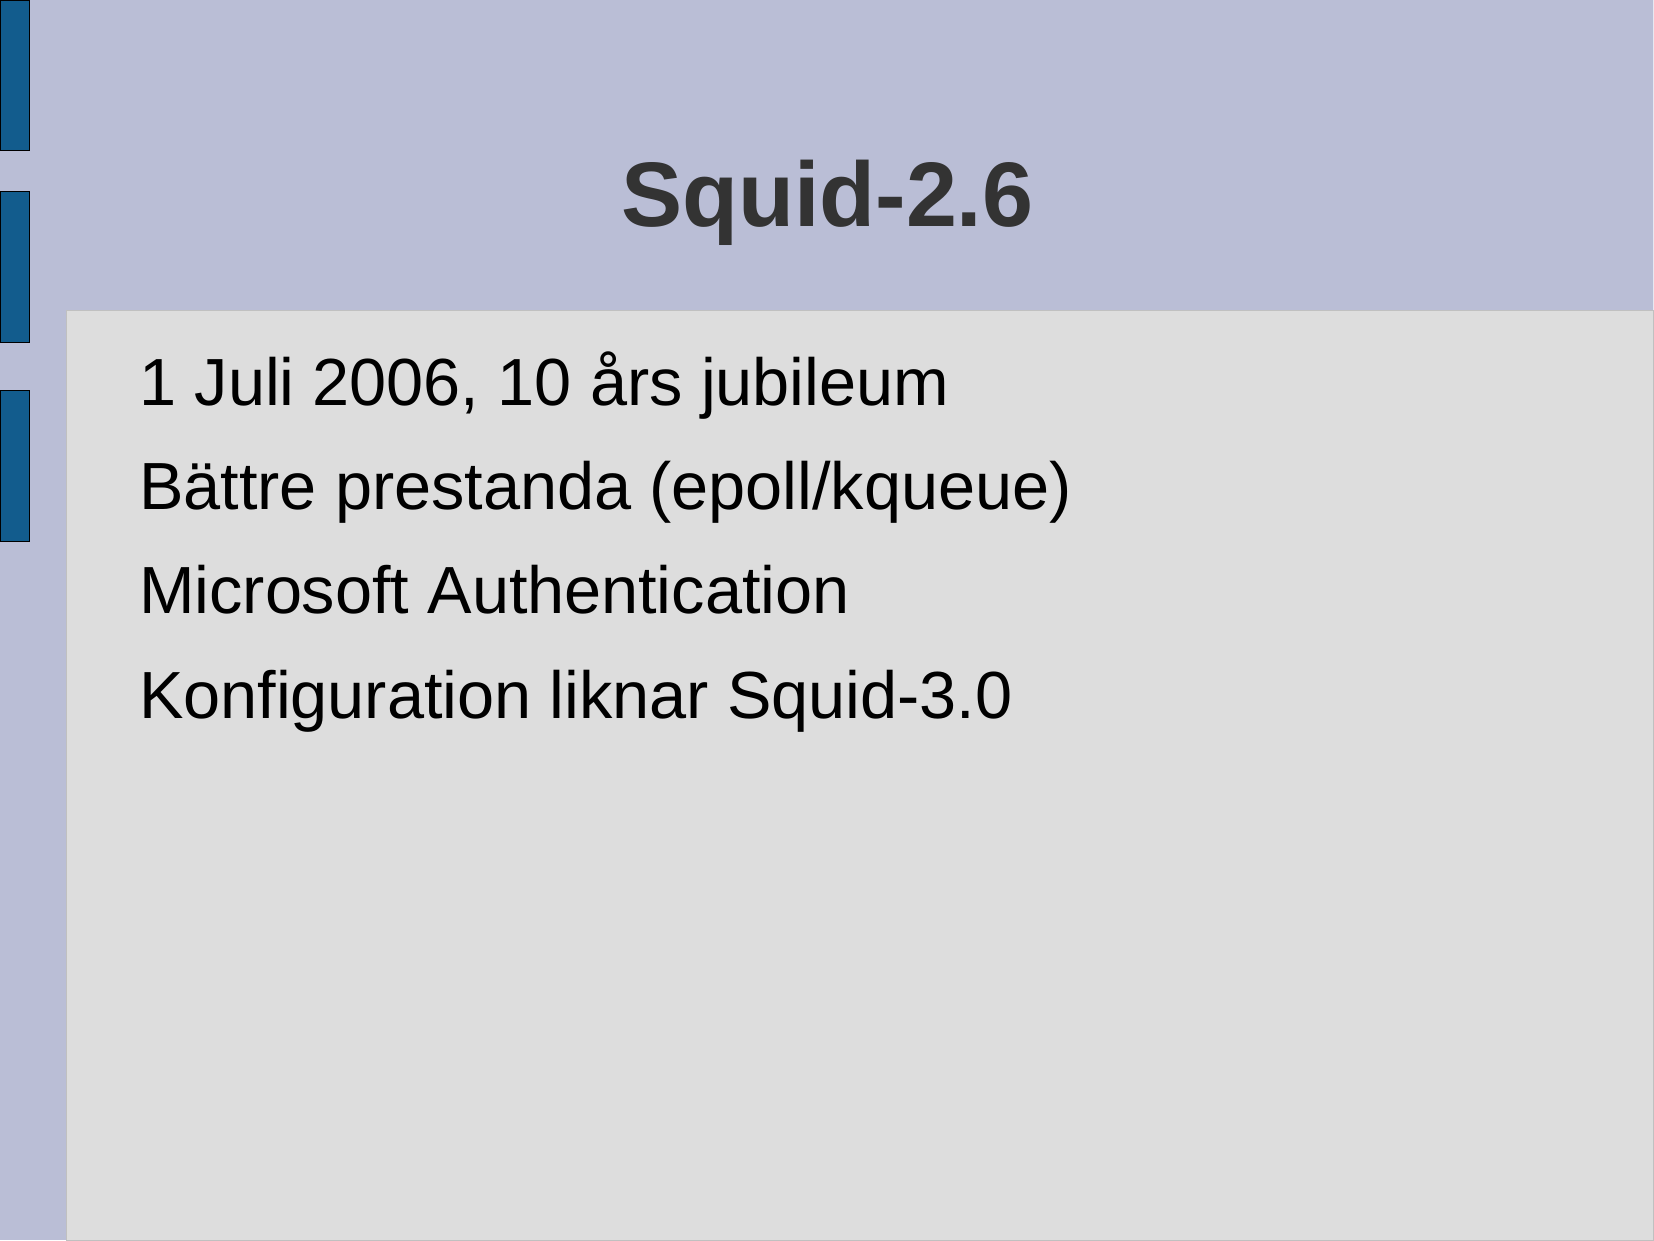

# Squid-2.6
1 Juli 2006, 10 års jubileum
Bättre prestanda (epoll/kqueue)
Microsoft Authentication
Konfiguration liknar Squid-3.0